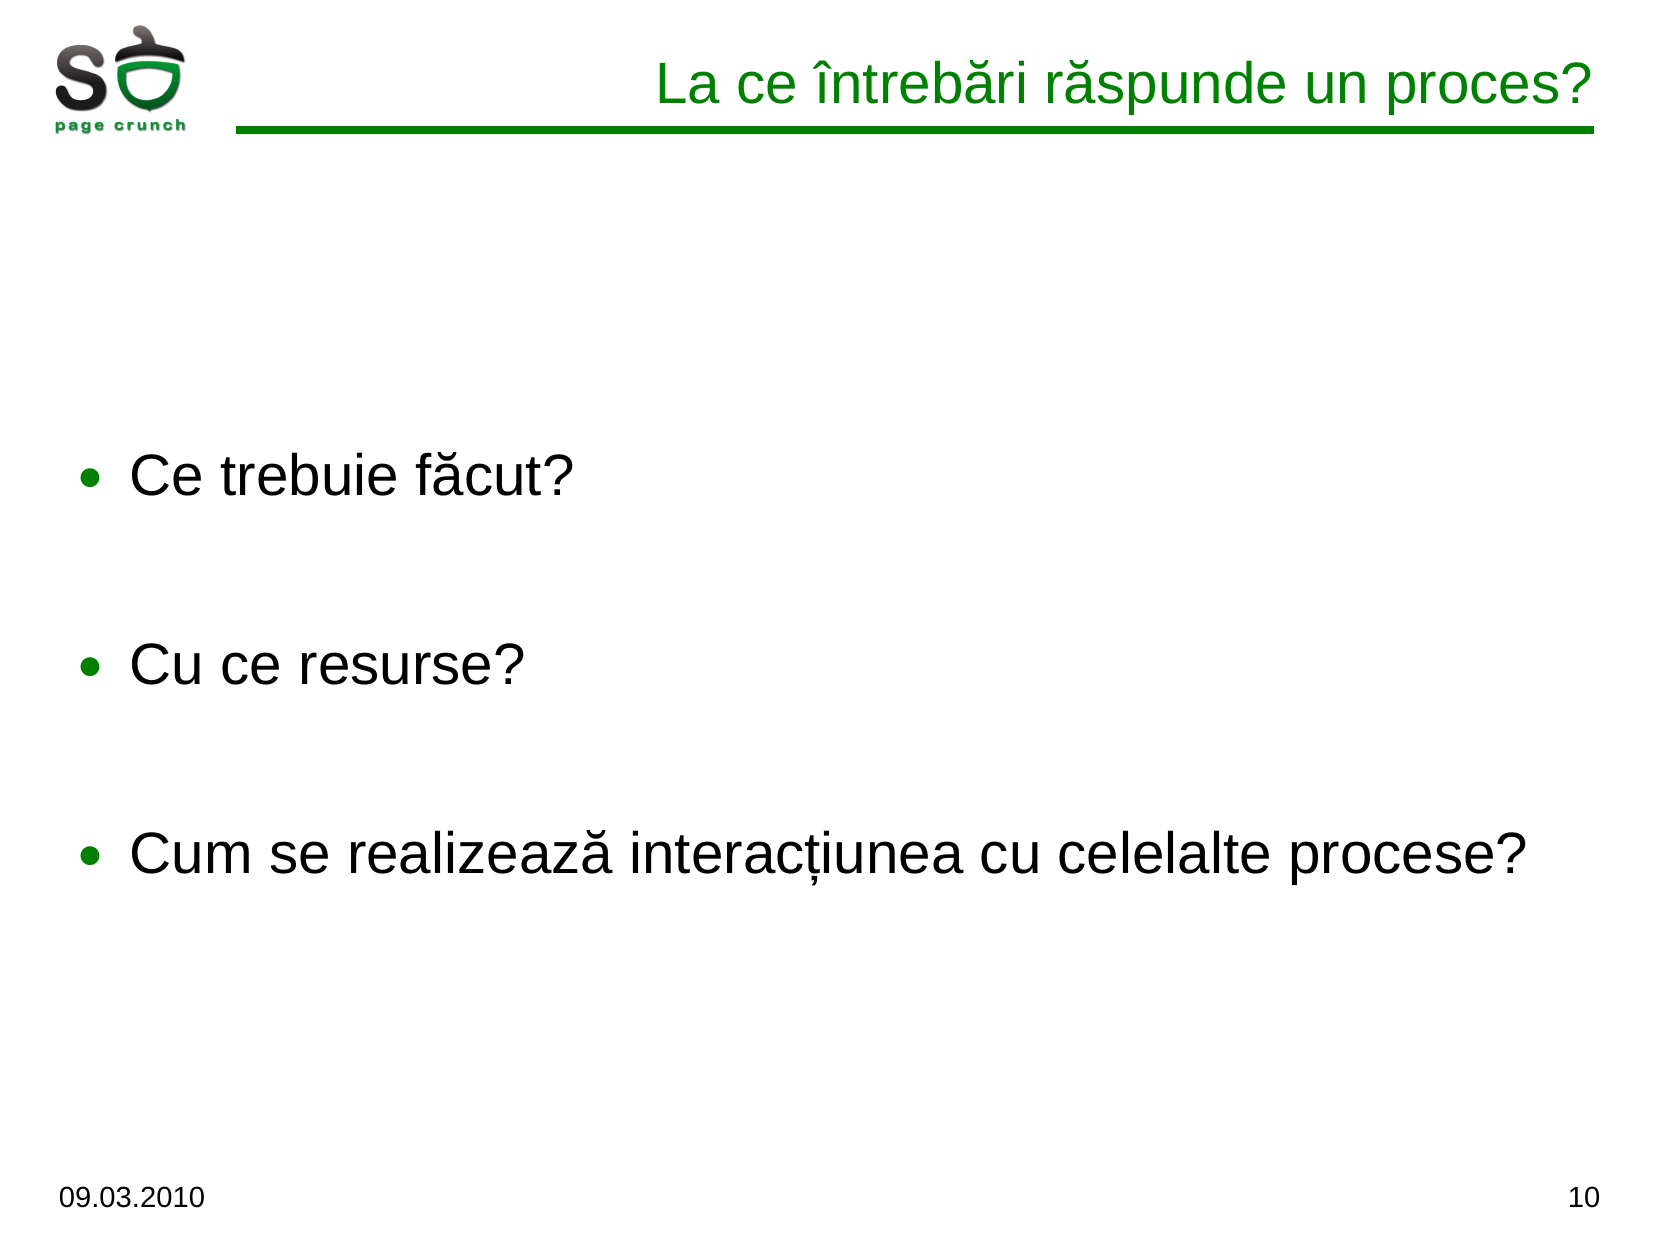

# La ce întrebări răspunde un proces?
Ce trebuie făcut?
Cu ce resurse?
Cum se realizează interacțiunea cu celelalte procese?
09.03.2010
10